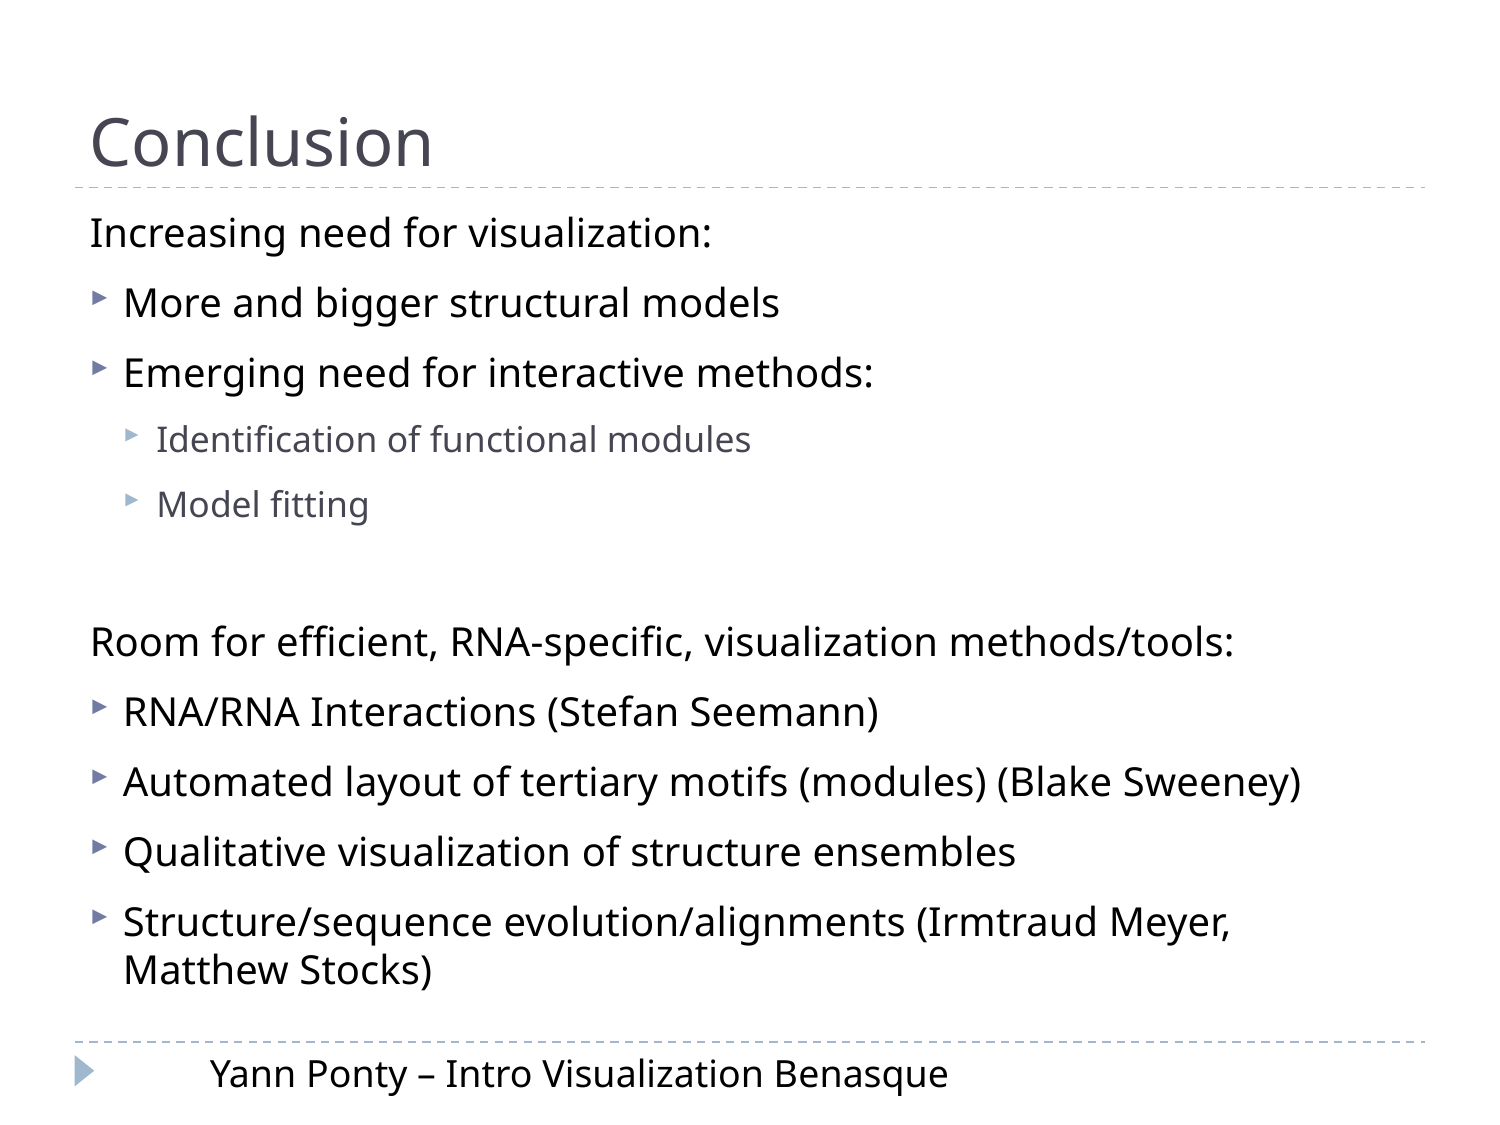

# Conclusion
Increasing need for visualization:
More and bigger structural models
Emerging need for interactive methods:
Identification of functional modules
Model fitting
Room for efficient, RNA-specific, visualization methods/tools:
RNA/RNA Interactions (Stefan Seemann)
Automated layout of tertiary motifs (modules) (Blake Sweeney)
Qualitative visualization of structure ensembles
Structure/sequence evolution/alignments (Irmtraud Meyer, Matthew Stocks)
Benasque RNA